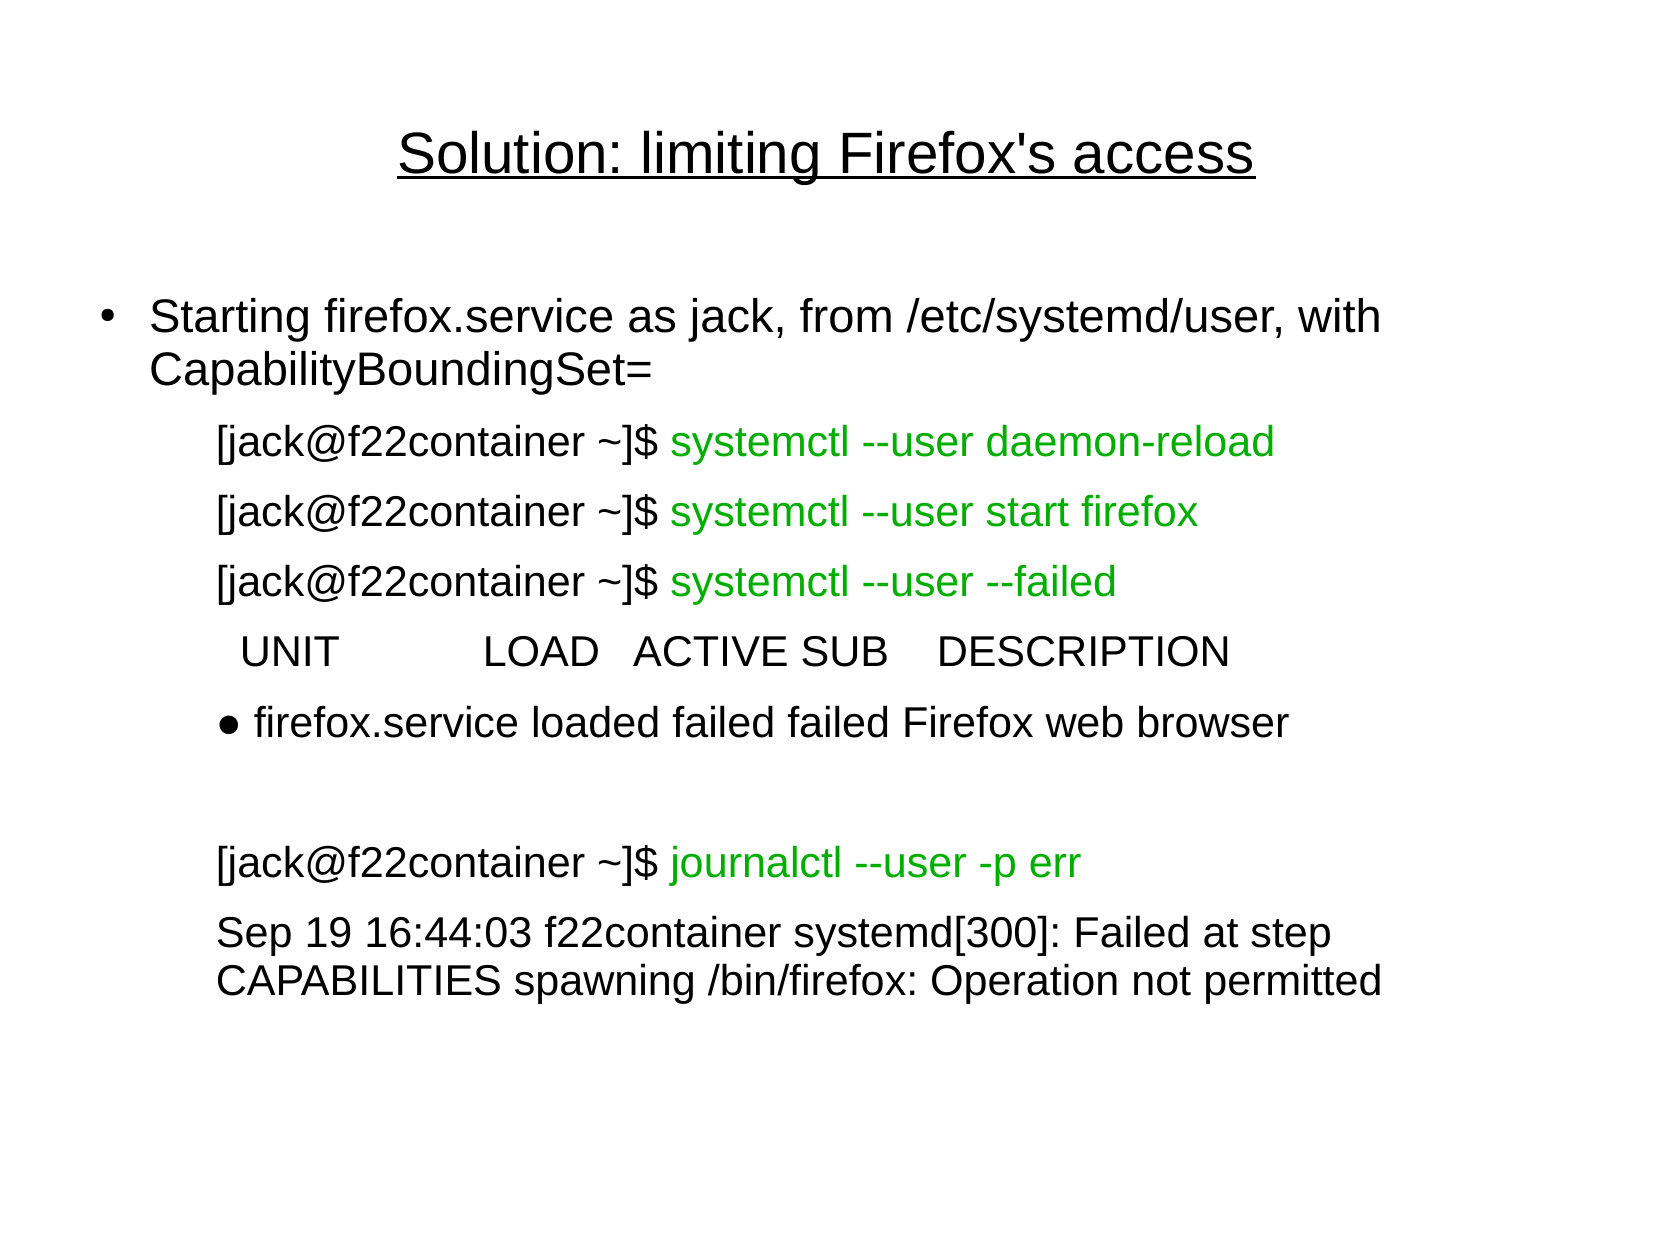

# Solution: limiting Firefox's access
Starting firefox.service as jack, from /etc/systemd/user, with CapabilityBoundingSet=
[jack@f22container ~]$ systemctl --user daemon-reload
[jack@f22container ~]$ systemctl --user start firefox
[jack@f22container ~]$ systemctl --user --failed
 UNIT LOAD ACTIVE SUB DESCRIPTION
● firefox.service loaded failed failed Firefox web browser
[jack@f22container ~]$ journalctl --user -p err
Sep 19 16:44:03 f22container systemd[300]: Failed at step CAPABILITIES spawning /bin/firefox: Operation not permitted